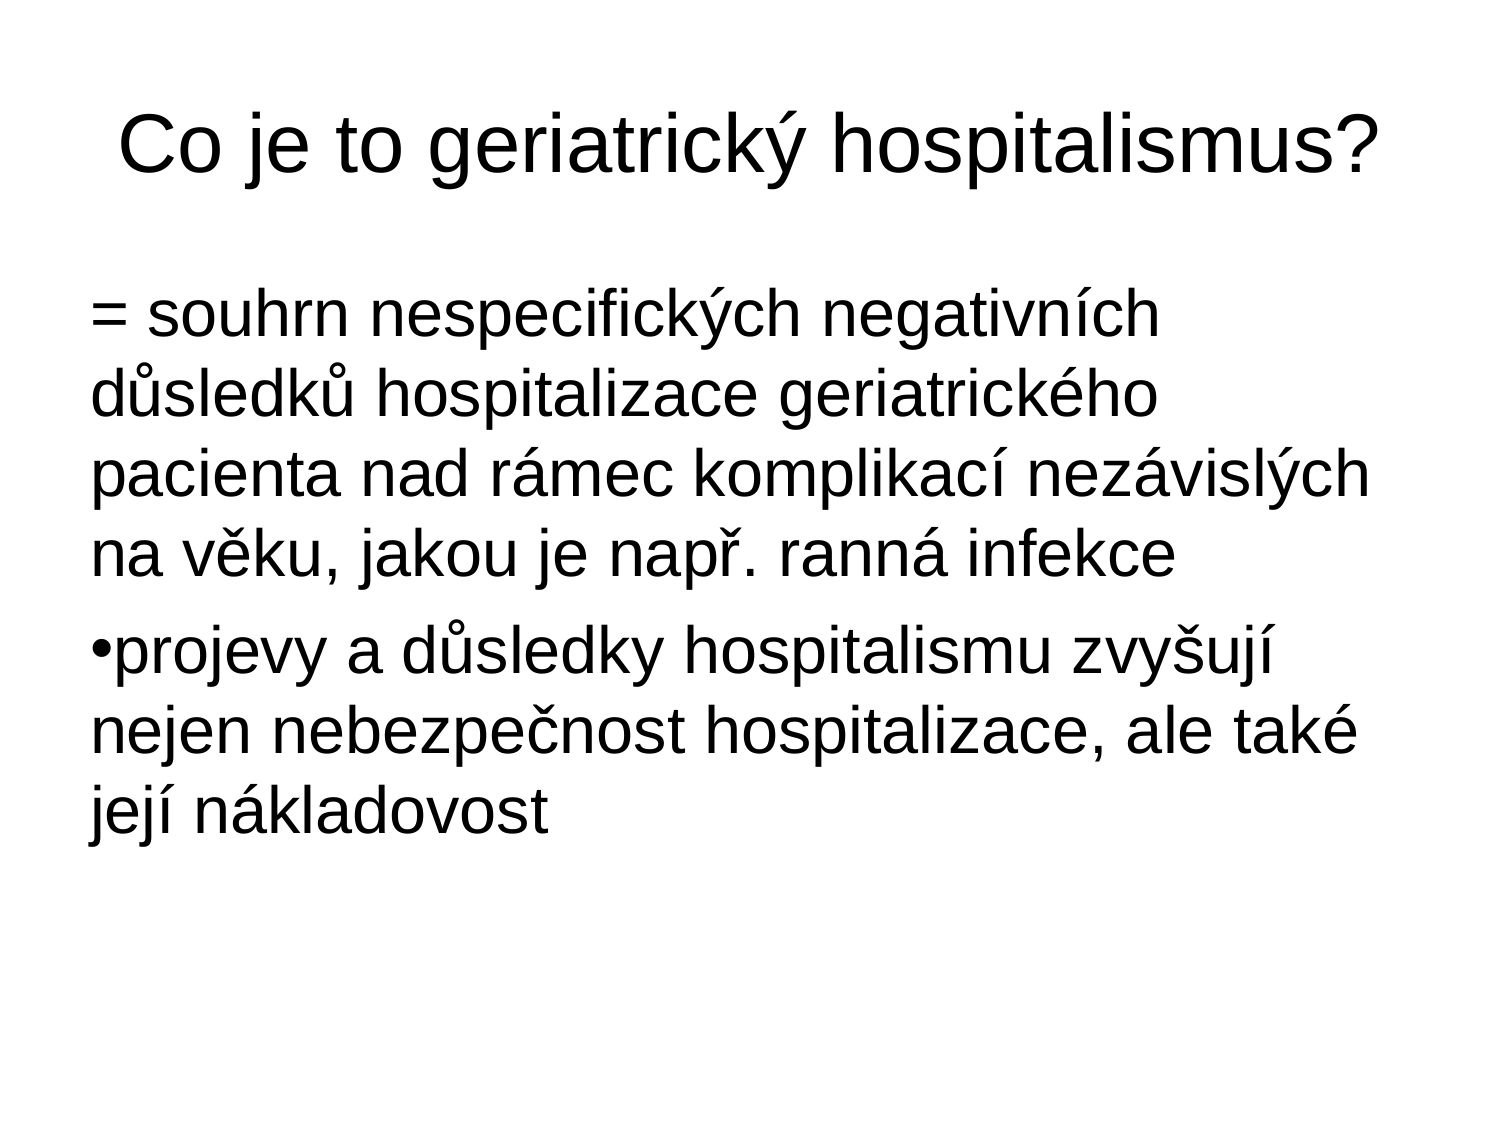

# Co je to geriatrický hospitalismus?
= souhrn nespecifických negativních důsledků hospitalizace geriatrického pacienta nad rámec komplikací nezávislých na věku, jakou je např. ranná infekce
projevy a důsledky hospitalismu zvyšují nejen nebezpečnost hospitalizace, ale také její nákladovost